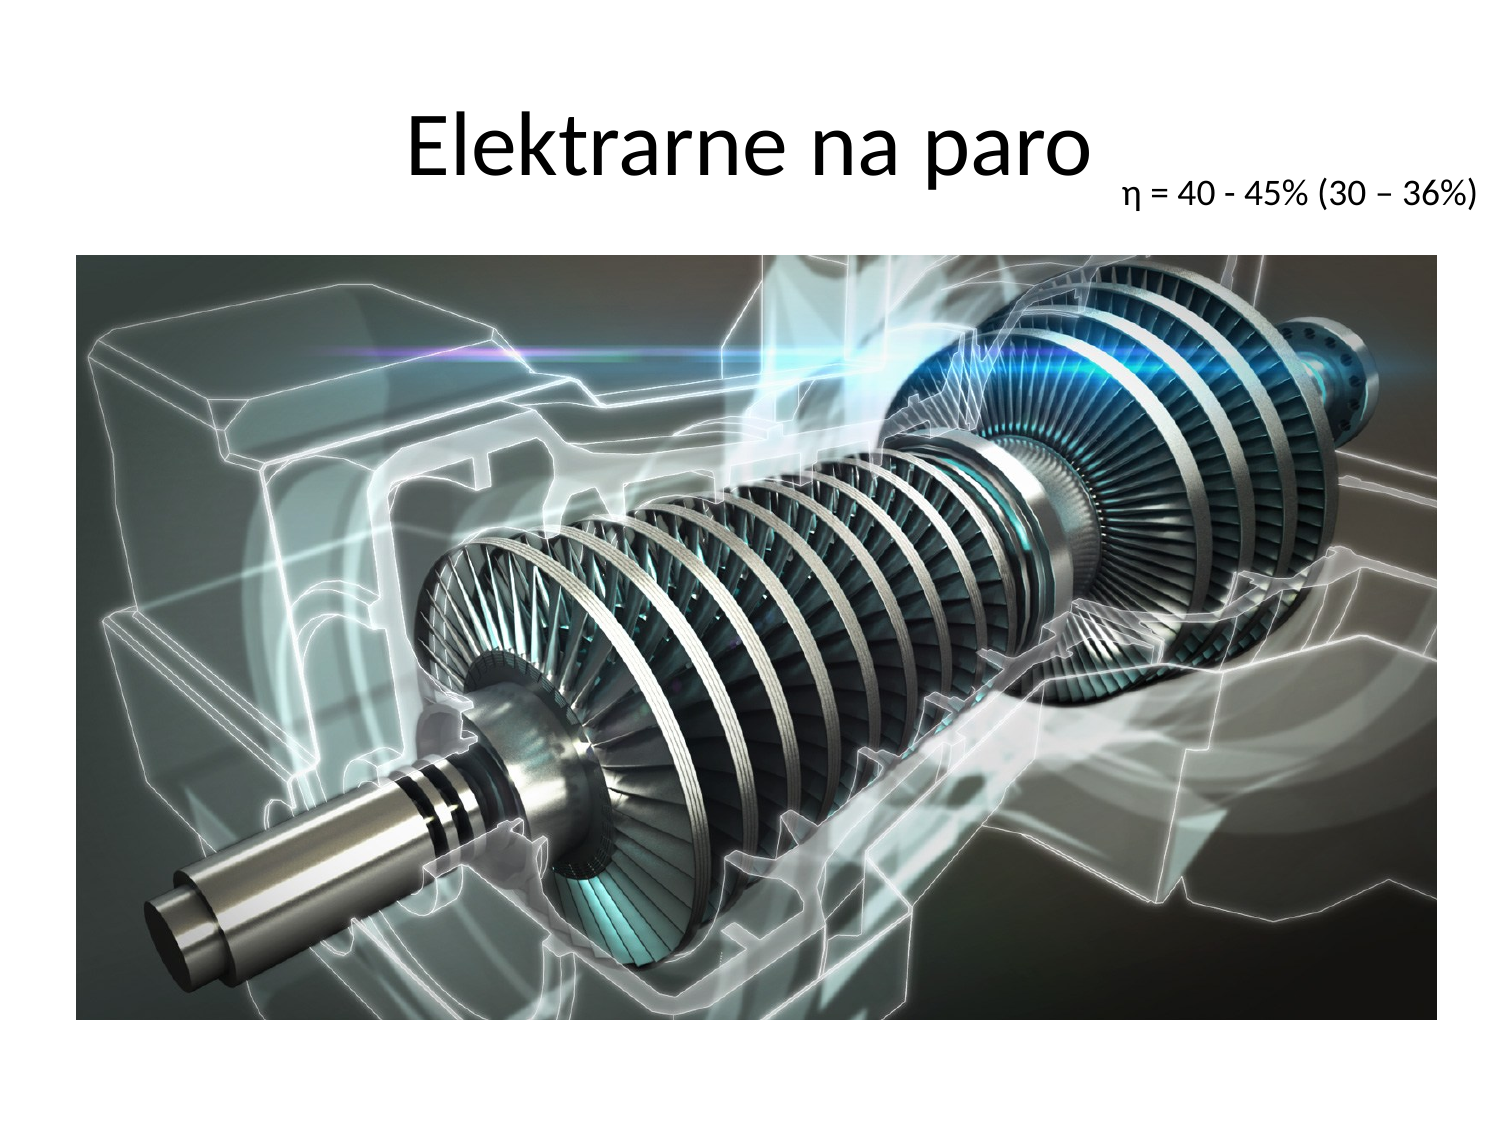

# Elektrarne na paro
η = 40 - 45% (30 – 36%)